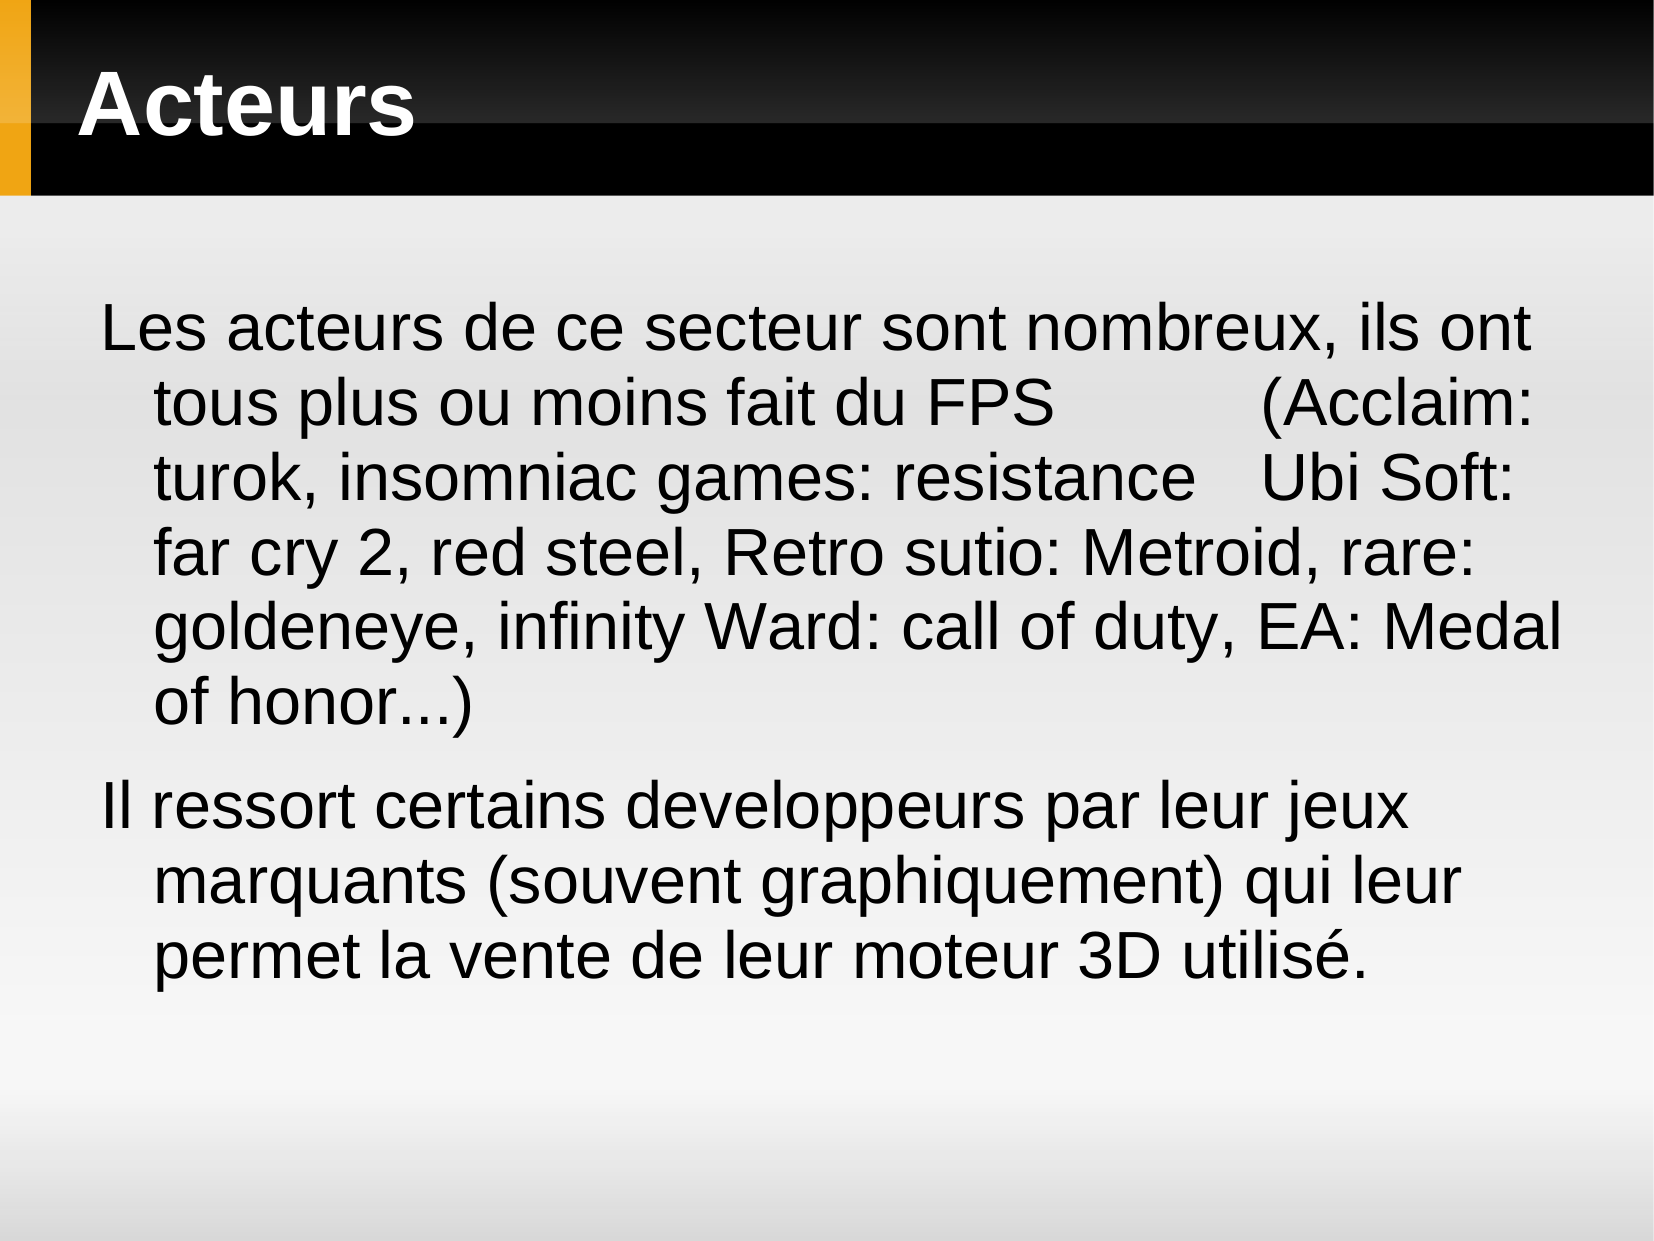

# Acteurs
Les acteurs de ce secteur sont nombreux, ils ont tous plus ou moins fait du FPS 			(Acclaim: turok, insomniac games: resistance	Ubi Soft: far cry 2, red steel, Retro sutio: Metroid, rare: goldeneye, infinity Ward: call of duty, EA: Medal of honor...)
Il ressort certains developpeurs par leur jeux marquants (souvent graphiquement) qui leur permet la vente de leur moteur 3D utilisé.